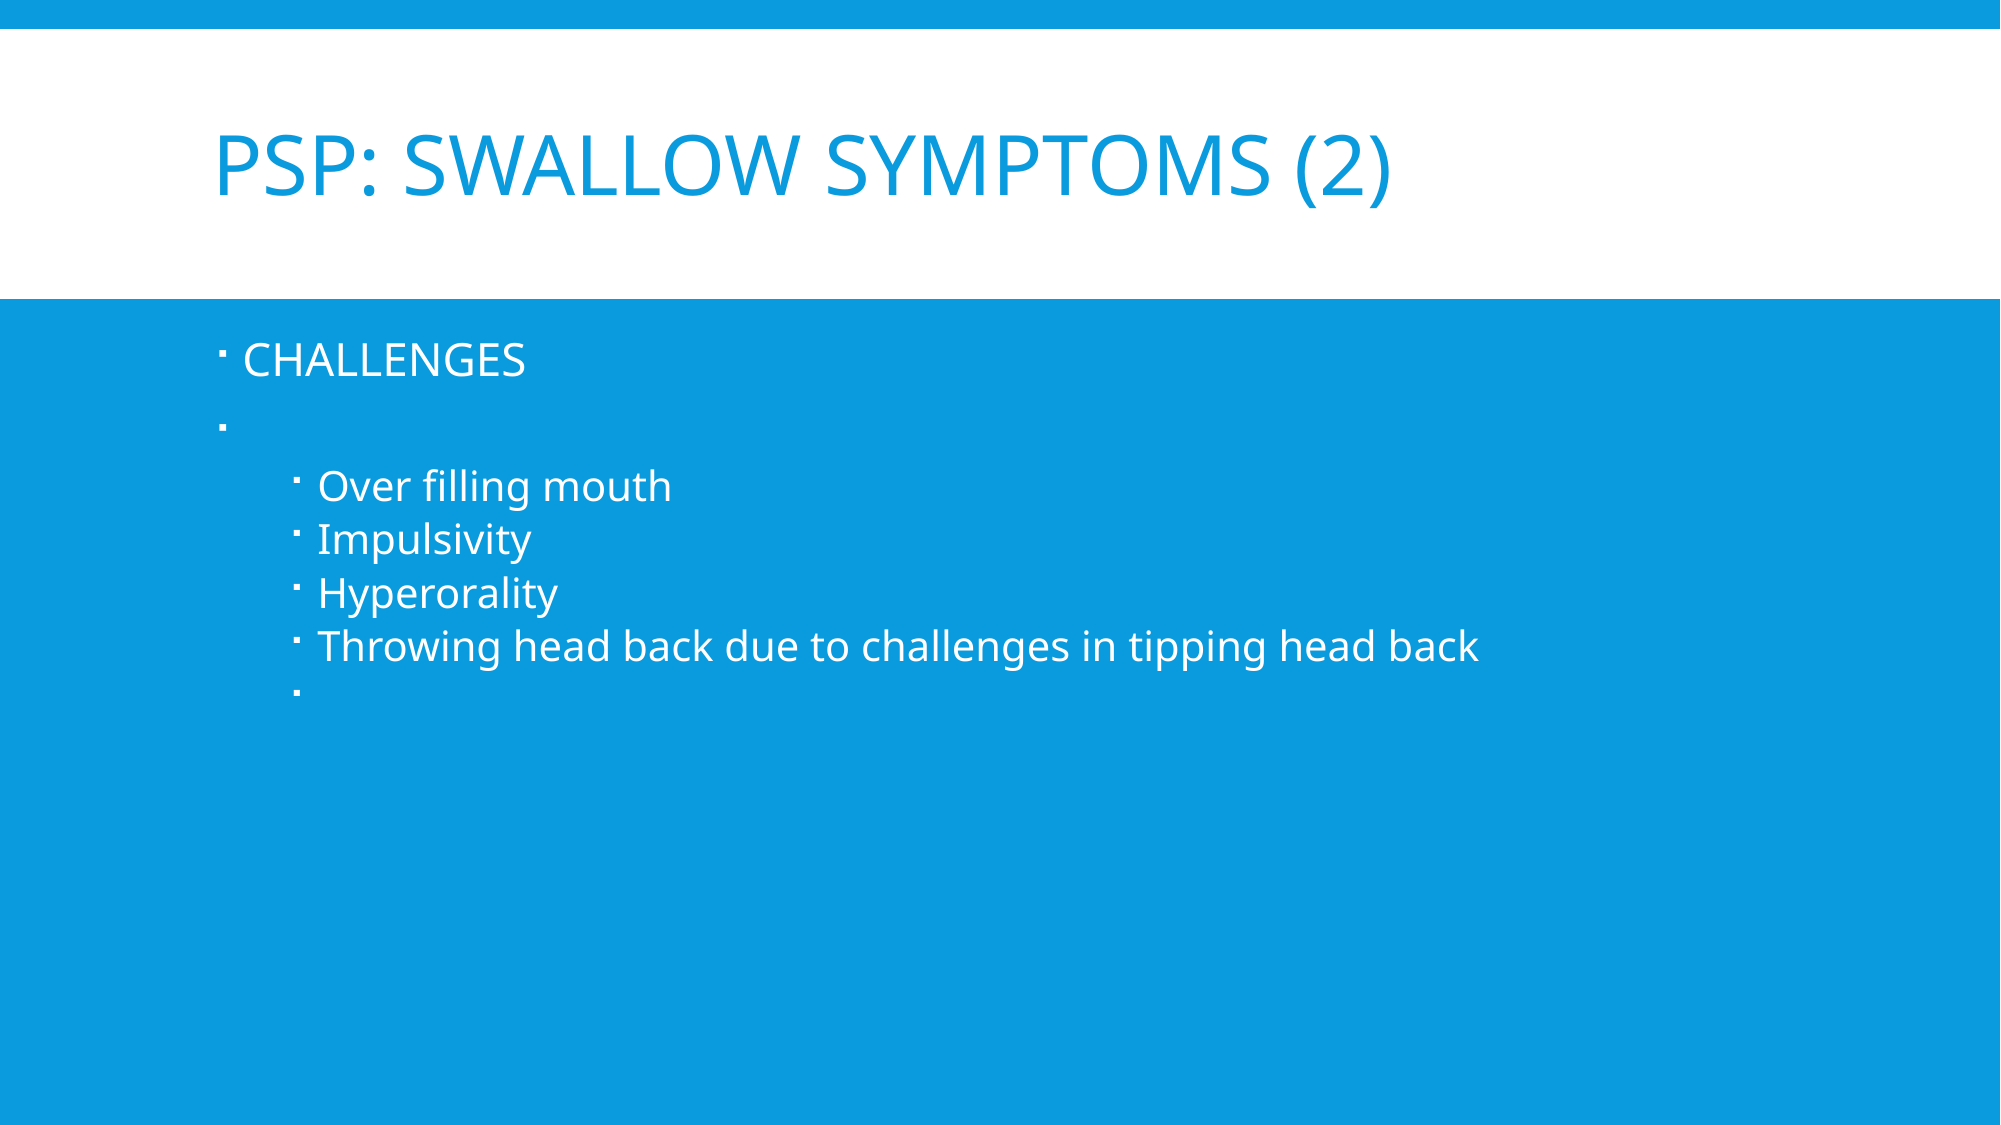

# PSP: Swallow SYMPTOMS (2)
CHALLENGES
Over filling mouth
Impulsivity
Hyperorality
Throwing head back due to challenges in tipping head back